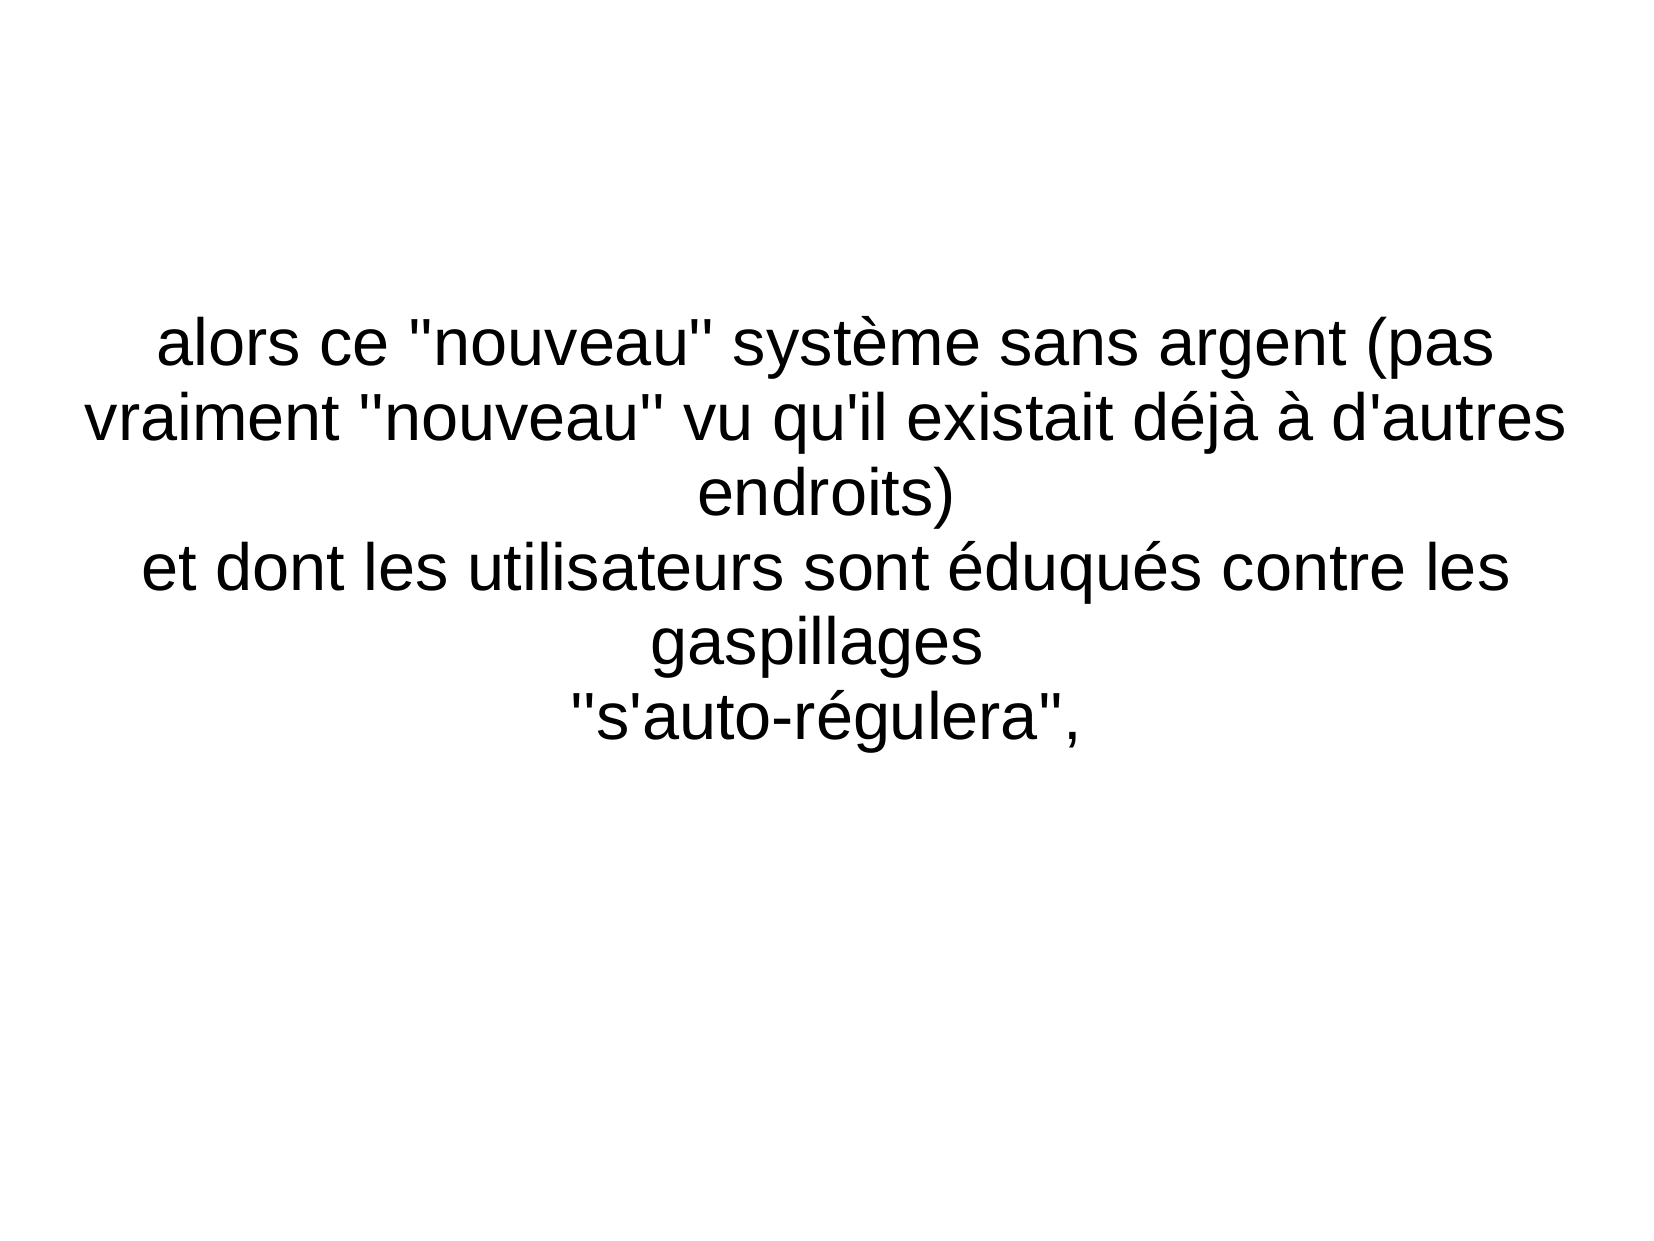

# alors ce ''nouveau'' système sans argent (pas vraiment ''nouveau'' vu qu'il existait déjà à d'autres endroits) et dont les utilisateurs sont éduqués contre les gaspillages
''s'auto-régulera'',